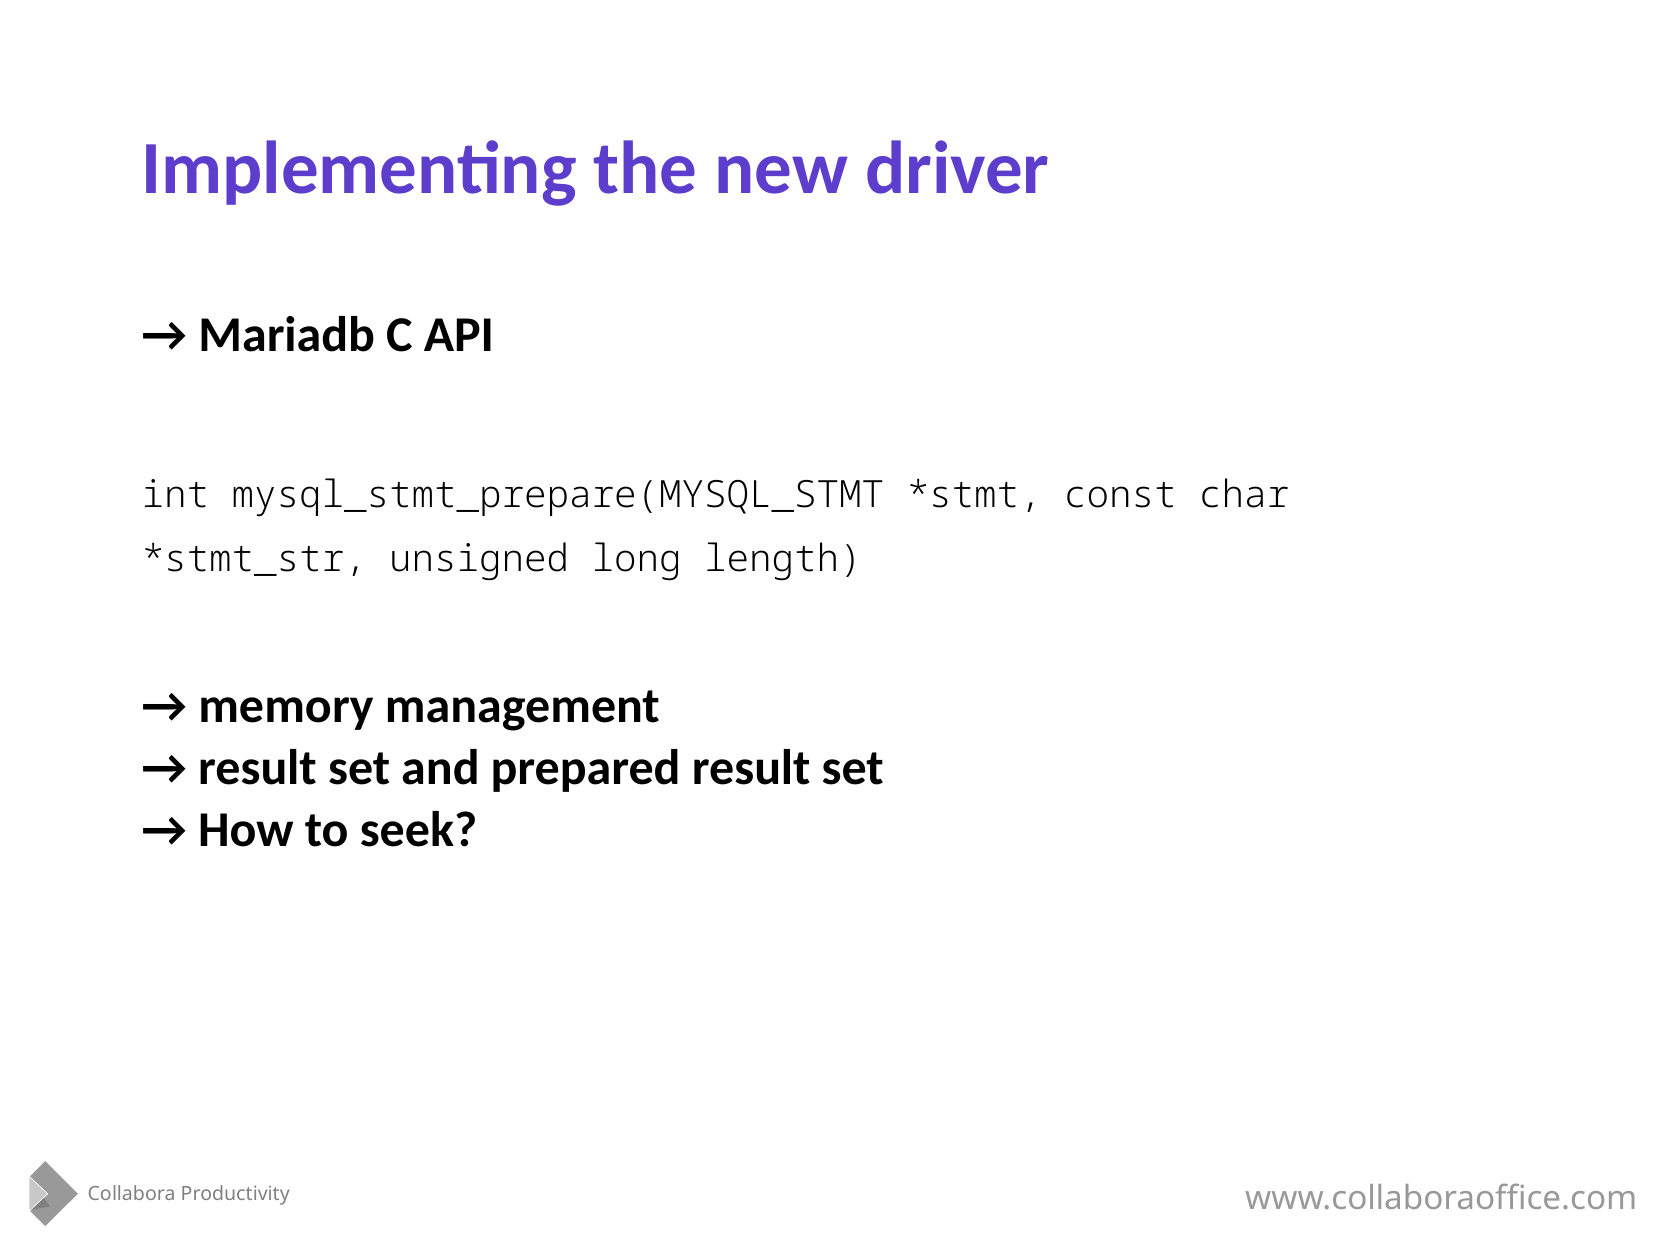

# Implementing the new driver
→ Mariadb C API
int mysql_stmt_prepare(MYSQL_STMT *stmt, const char *stmt_str, unsigned long length)
→ memory management
→ result set and prepared result set
→ How to seek?